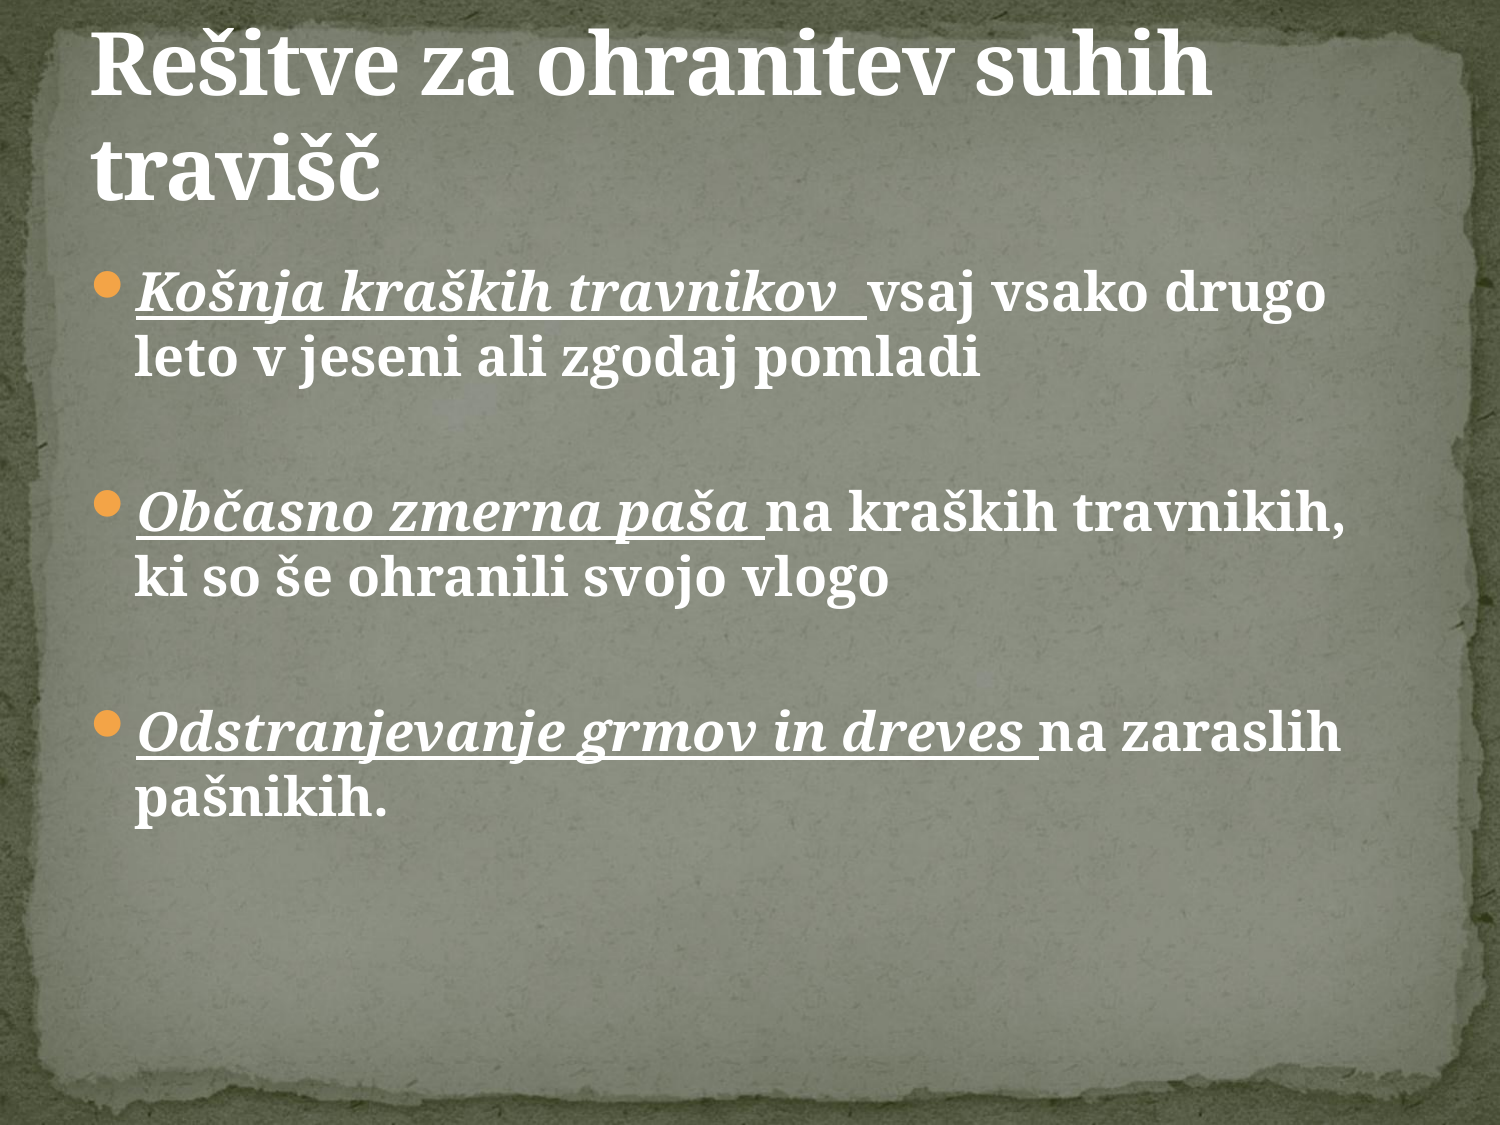

Rešitve za ohranitev suhih travišč
# Košnja kraških travnikov vsaj vsako drugo leto v jeseni ali zgodaj pomladi
Občasno zmerna paša na kraških travnikih, ki so še ohranili svojo vlogo
Odstranjevanje grmov in dreves na zaraslih pašnikih.